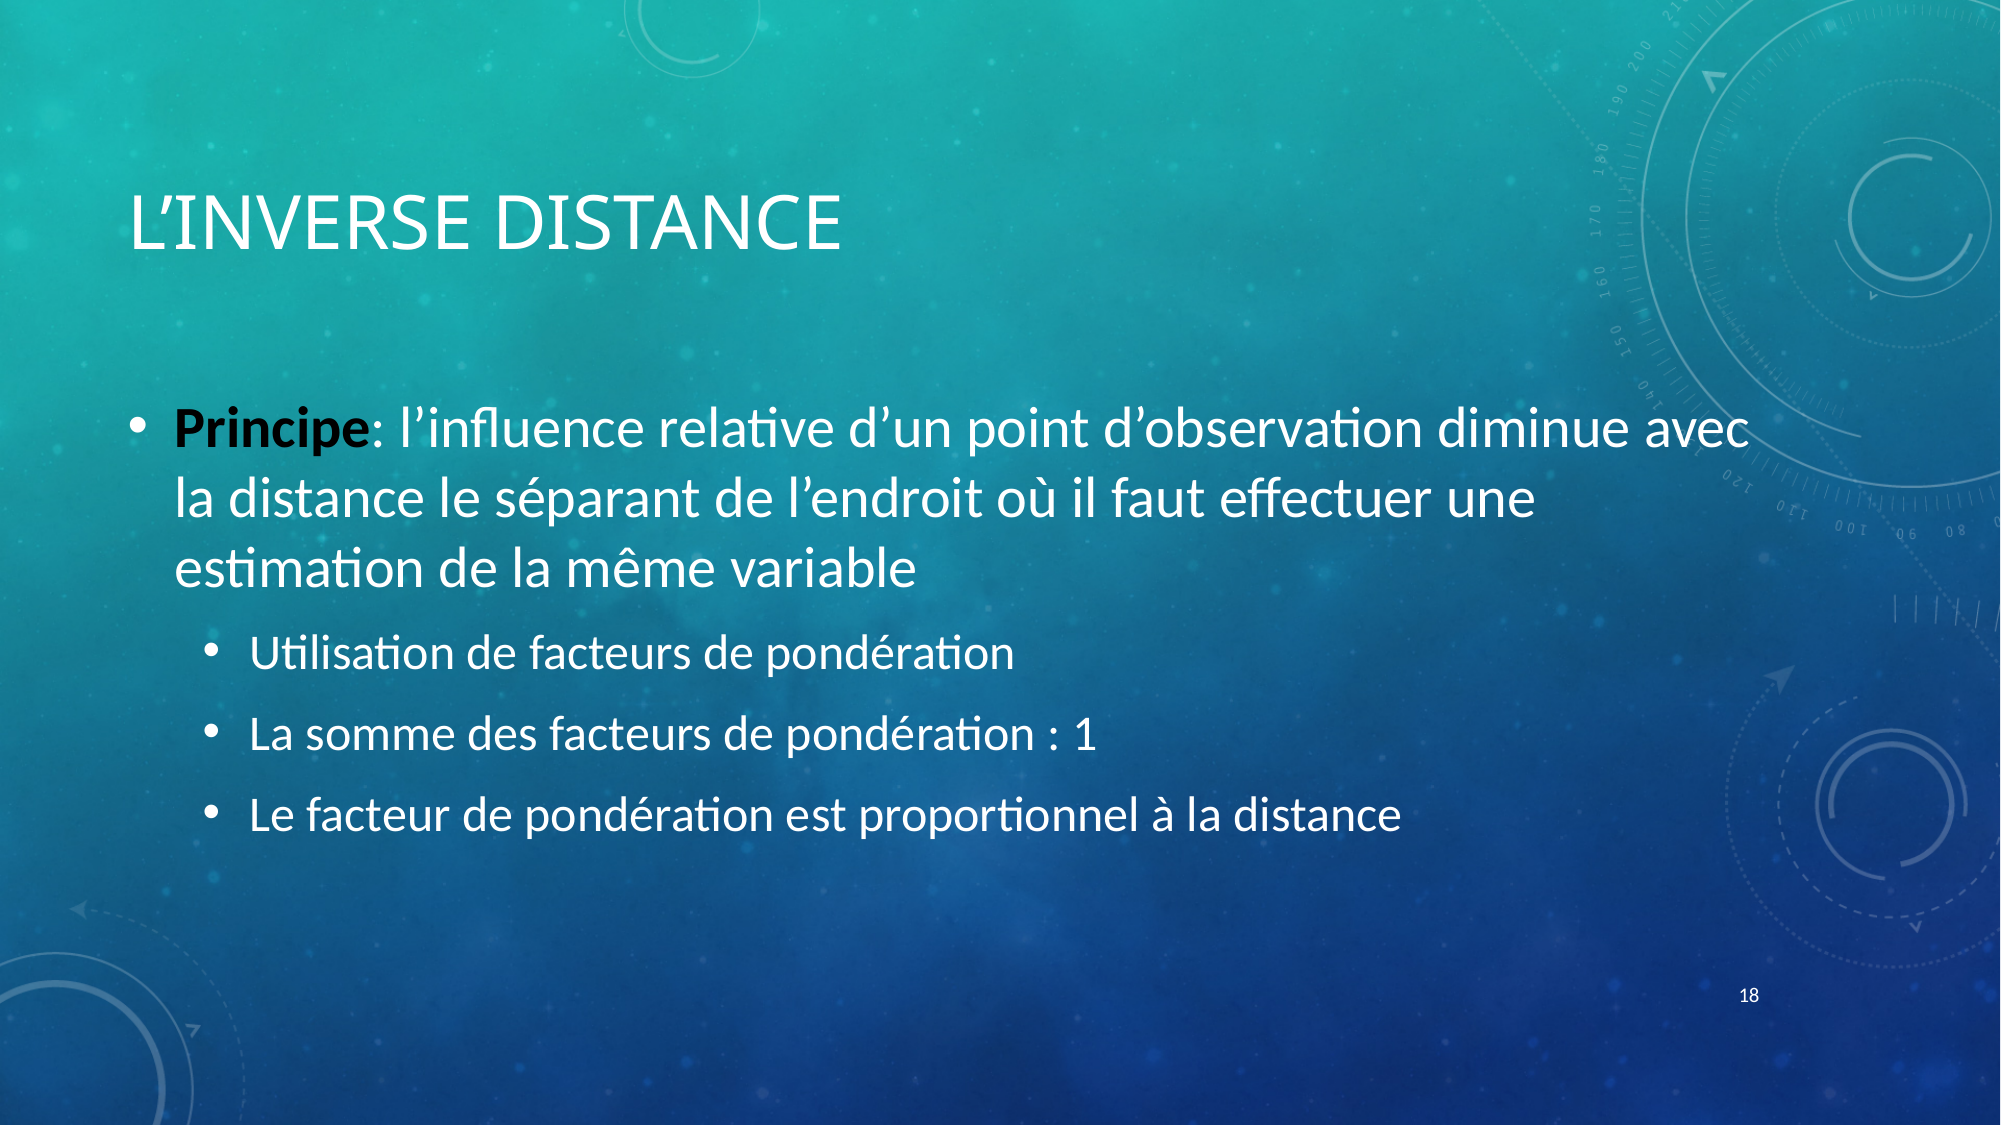

# L’inverse distance
Principe: l’influence relative d’un point d’observation diminue avec la distance le séparant de l’endroit où il faut effectuer une estimation de la même variable
Utilisation de facteurs de pondération
La somme des facteurs de pondération : 1
Le facteur de pondération est proportionnel à la distance